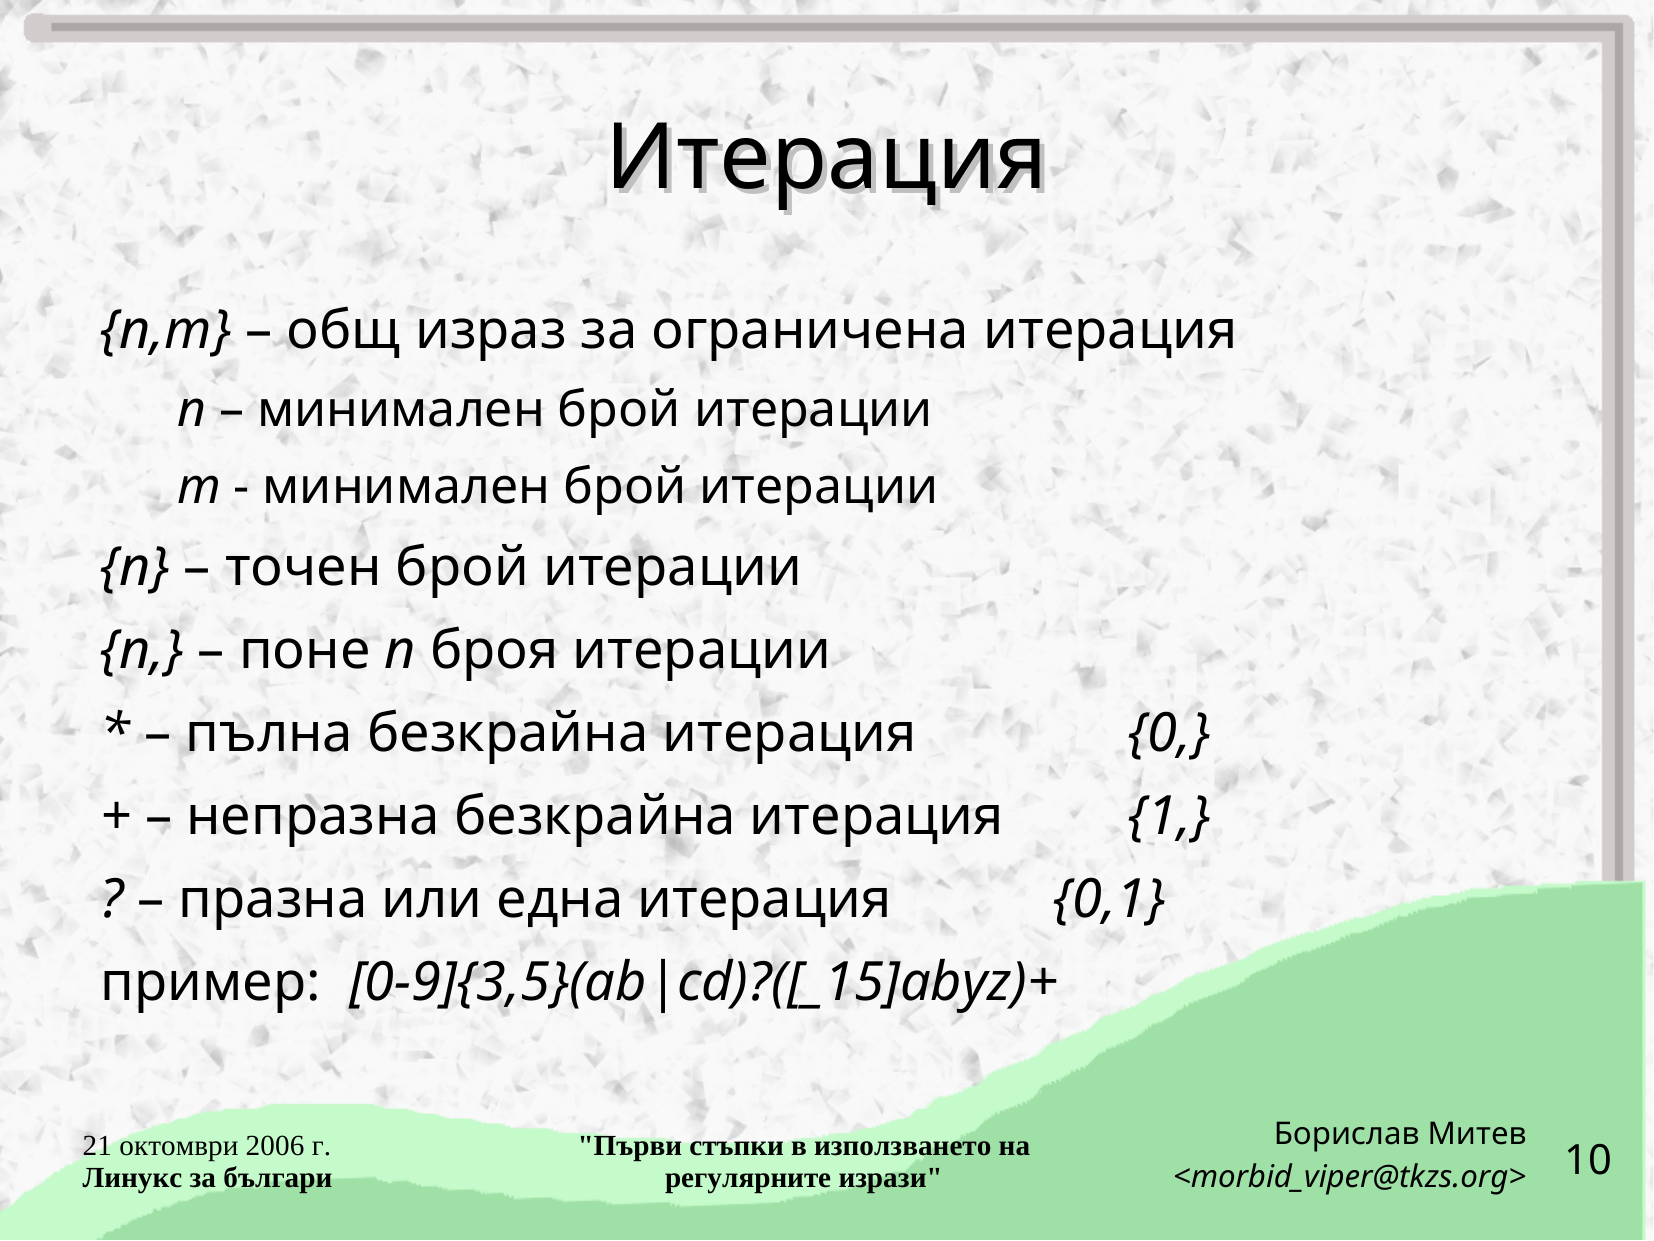

# Итерация
{n,m} – общ израз за ограничена итерация
n – минимален брой итерации
m - минимален брой итерации
{n} – точен брой итерации
{n,} – поне n броя итерации
* – пълна безкрайна итерация			{0,}
+ – непразна безкрайна итерация		{1,}
? – празна или една итерация			{0,1}
пример: [0-9]{3,5}(ab|cd)?([_15]abyz)+
10